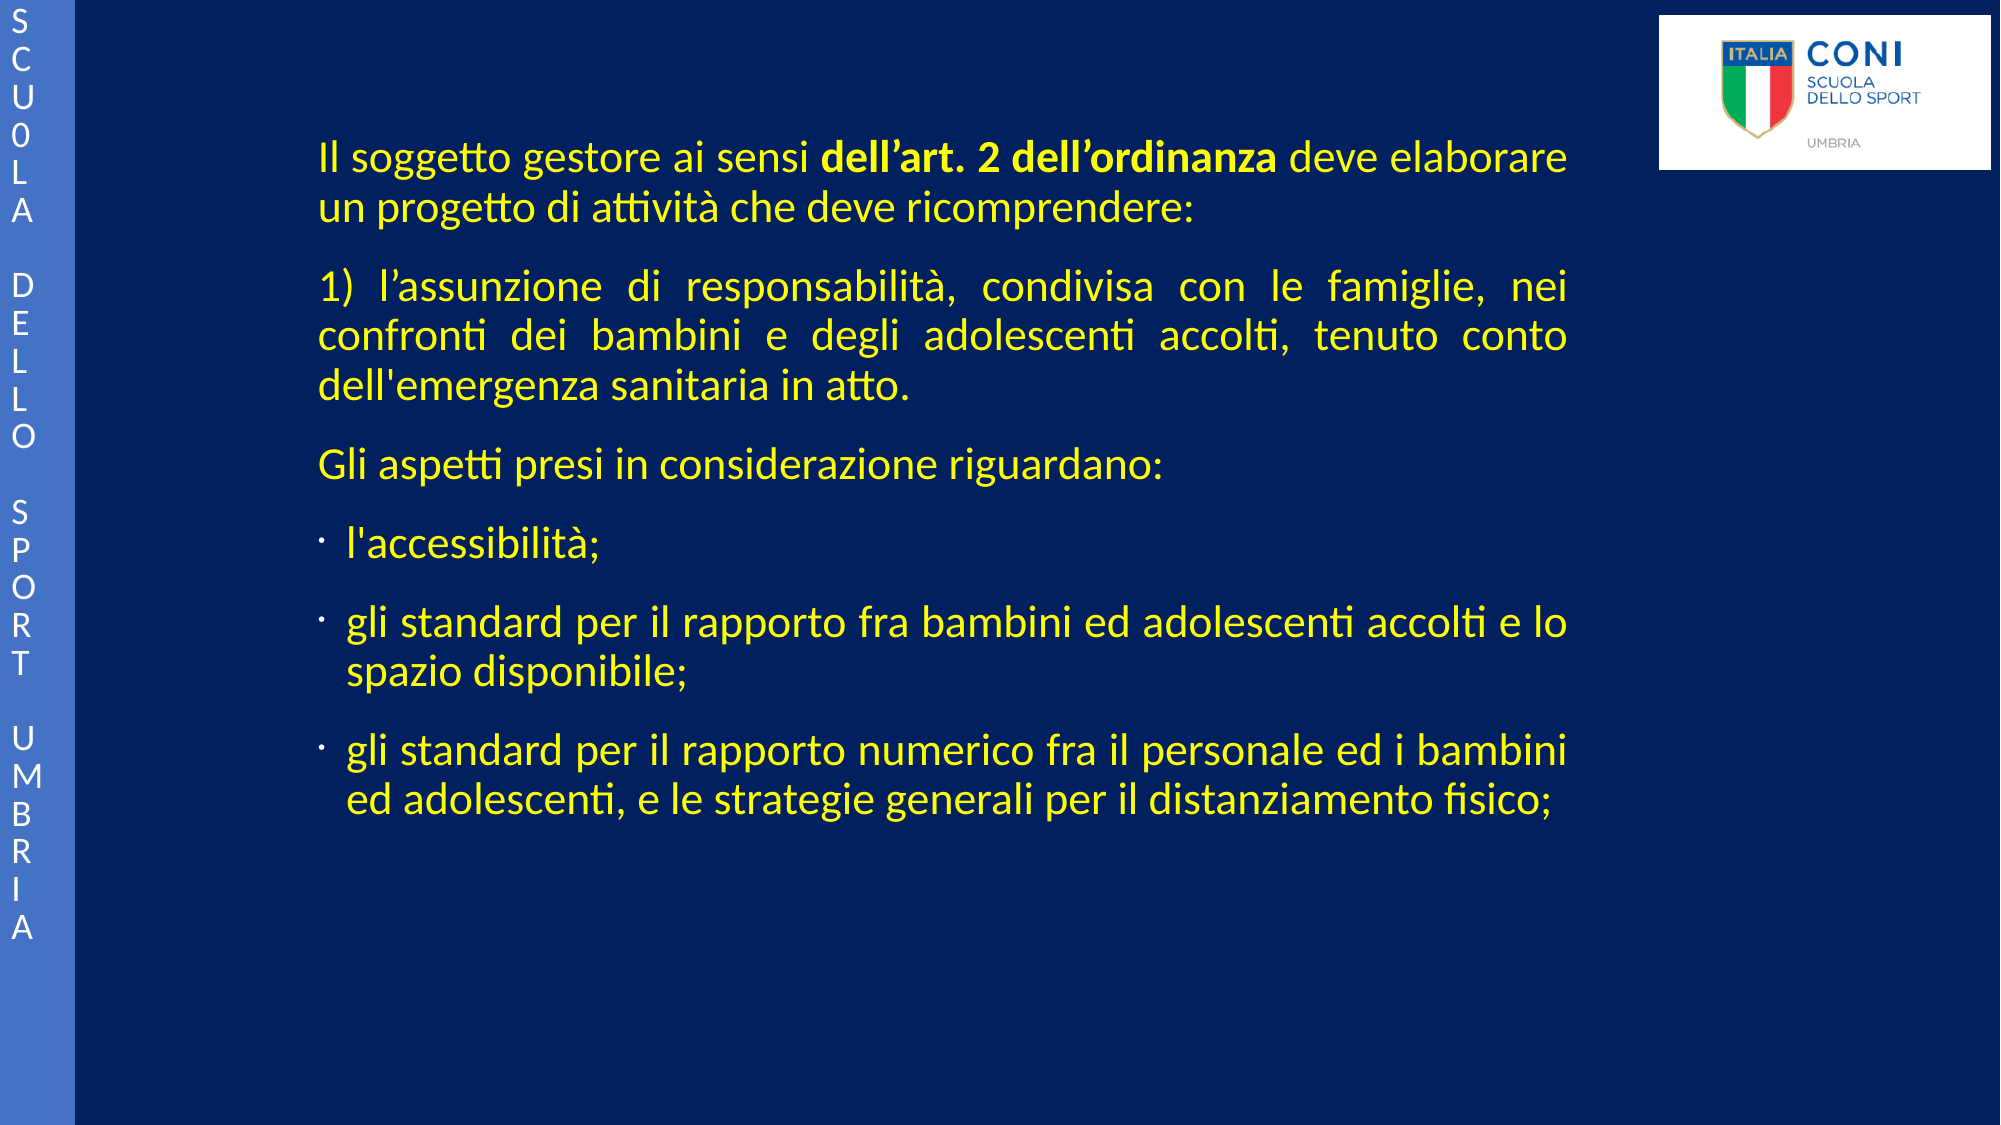

| S C U  0 L A D E L L O S P O R T U M B R I A |
| --- |
# Il soggetto gestore ai sensi dell’art. 2 dell’ordinanza deve elaborare un progetto di attività che deve ricomprendere:
1) l’assunzione di responsabilità, condivisa con le famiglie, nei confronti dei bambini e degli adolescenti accolti, tenuto conto dell'emergenza sanitaria in atto.
Gli aspetti presi in considerazione riguardano:
l'accessibilità;
gli standard per il rapporto fra bambini ed adolescenti accolti e lo spazio disponibile;
gli standard per il rapporto numerico fra il personale ed i bambini ed adolescenti, e le strategie generali per il distanziamento fisico;